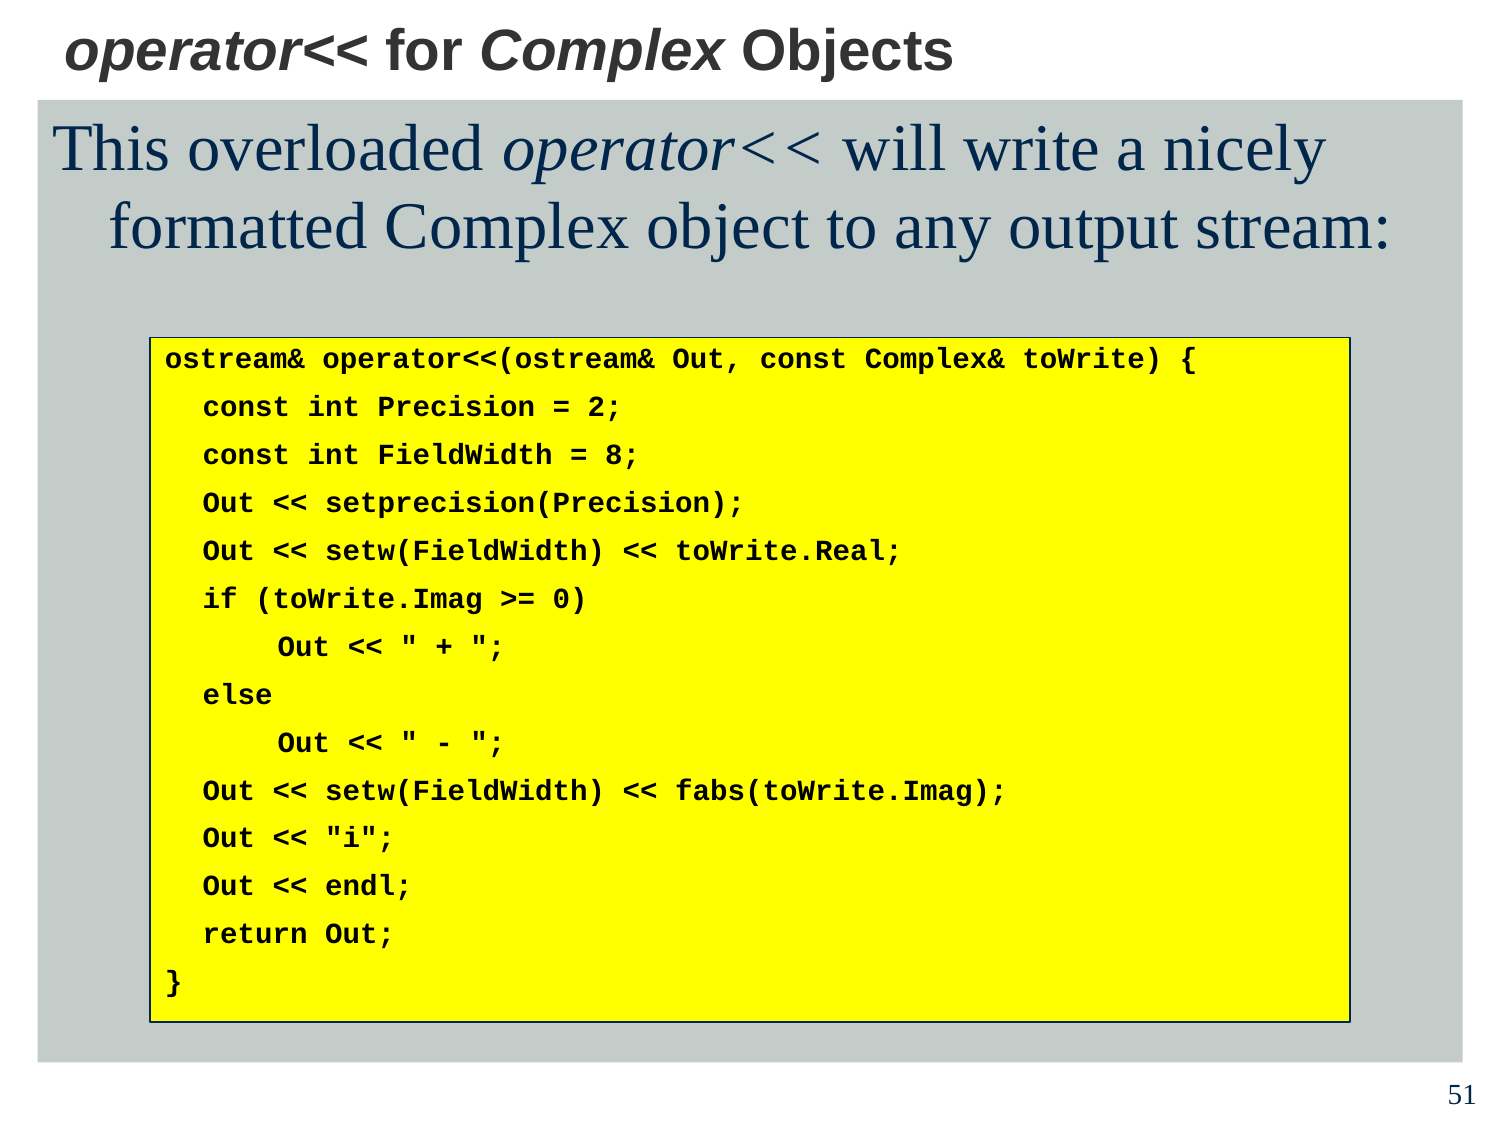

# operator<< for Complex Objects
This overloaded operator<< will write a nicely formatted Complex object to any output stream:
ostream& operator<<(ostream& Out, const Complex& toWrite) {
	const int Precision = 2;
	const int FieldWidth = 8;
	Out << setprecision(Precision);
	Out << setw(FieldWidth) << toWrite.Real;
	if (toWrite.Imag >= 0)
		Out << " + ";
	else
		Out << " - ";
	Out << setw(FieldWidth) << fabs(toWrite.Imag);
	Out << "i";
	Out << endl;
	return Out;
}